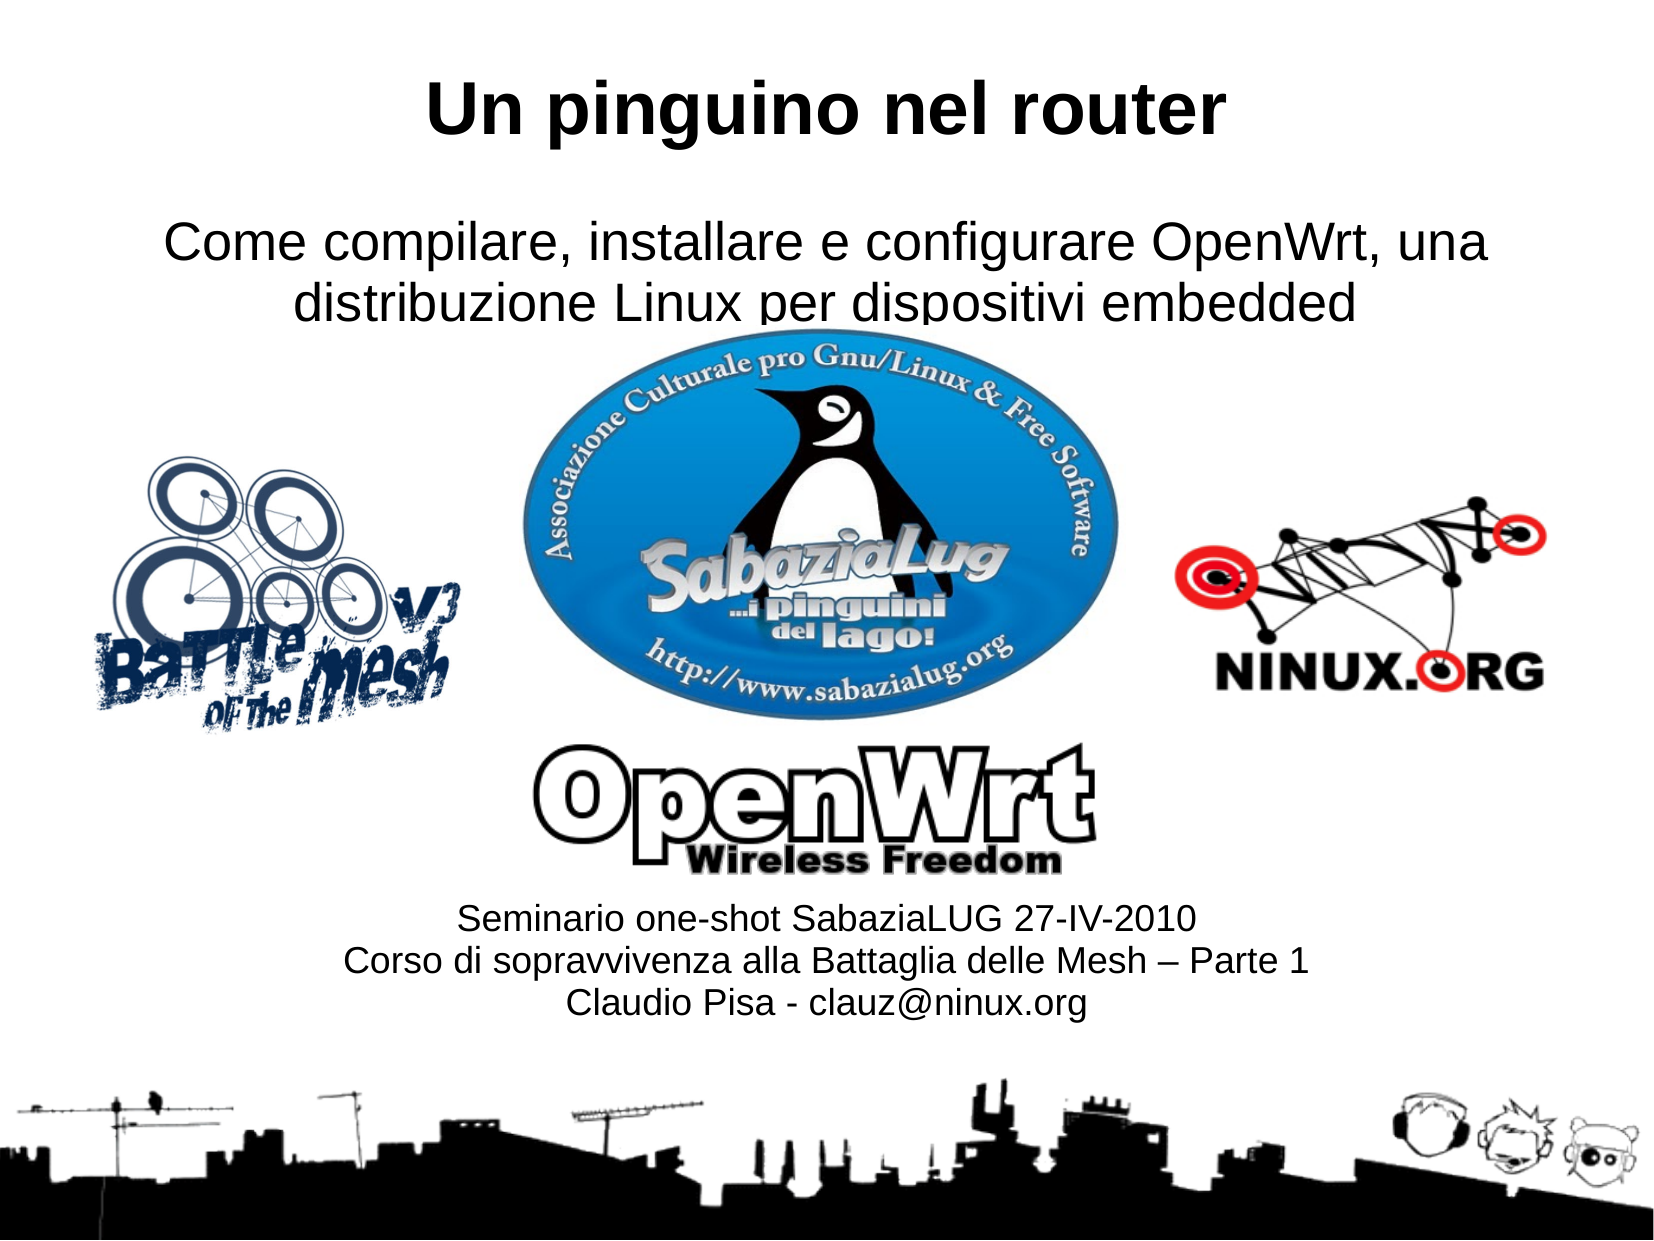

# Un pinguino nel router
Come compilare, installare e configurare OpenWrt, una distribuzione Linux per dispositivi embedded
Seminario one-shot SabaziaLUG 27-IV-2010
Corso di sopravvivenza alla Battaglia delle Mesh – Parte 1
Claudio Pisa - clauz@ninux.org